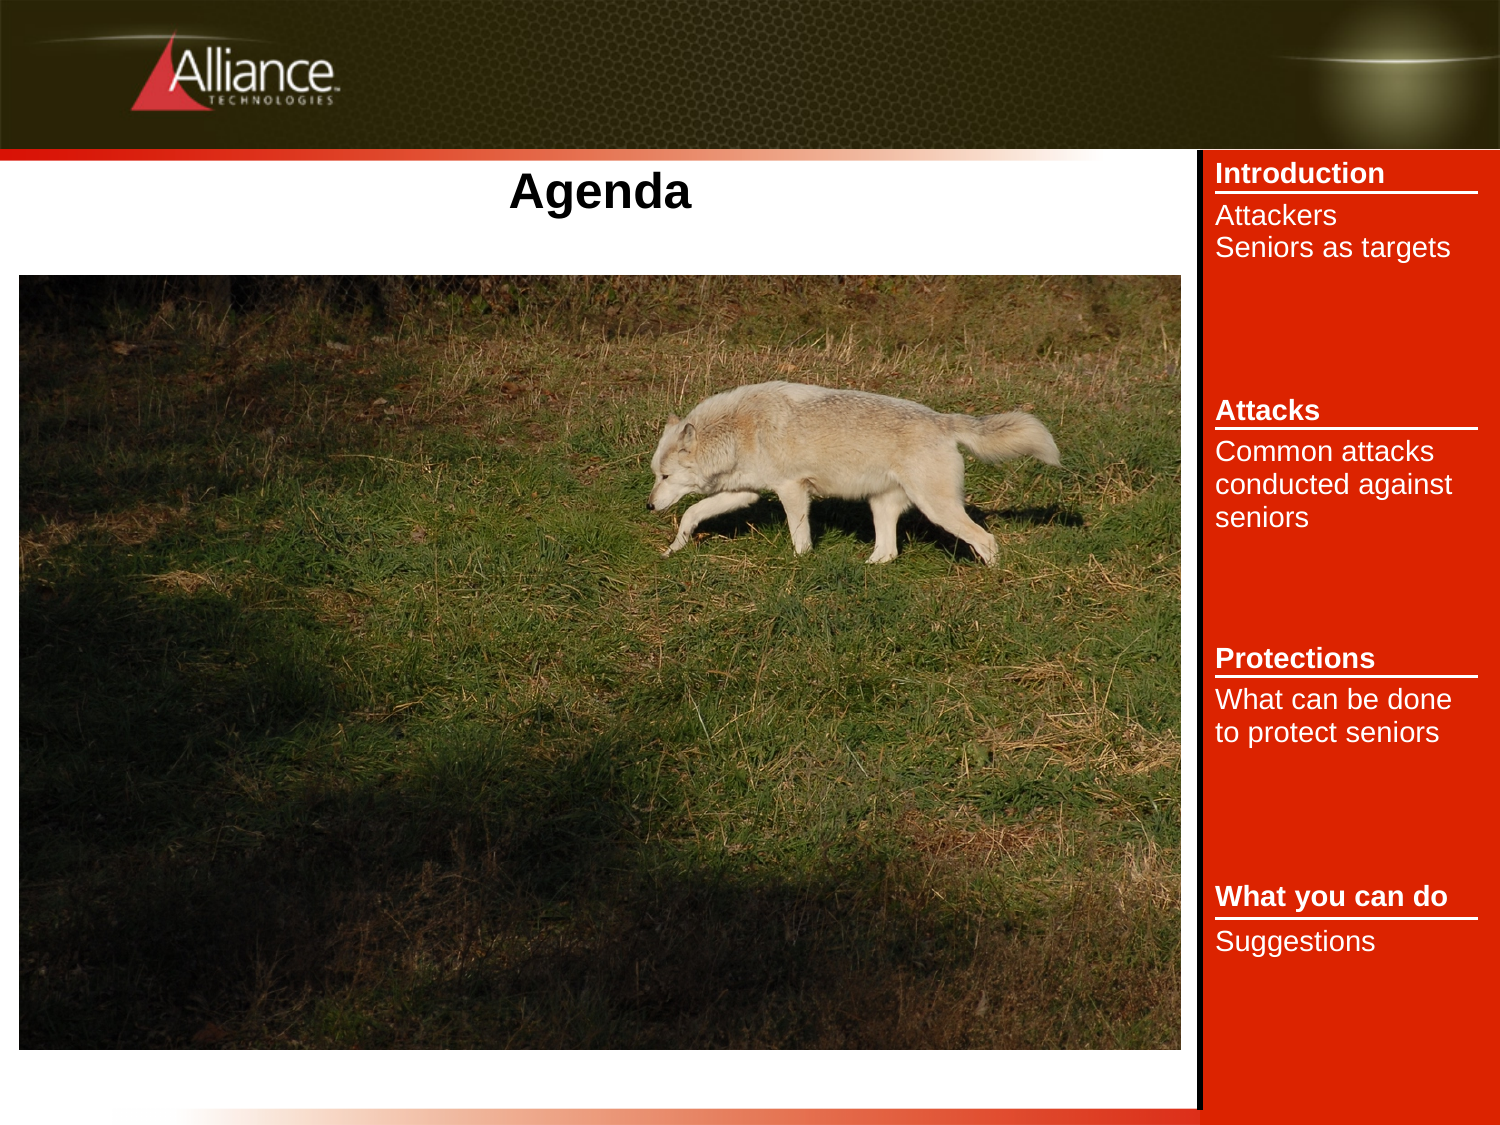

Introduction
Agenda
Attackers
Seniors as targets
Attacks
Common attacks conducted against seniors
Protections
What can be done to protect seniors
What you can do
Suggestions